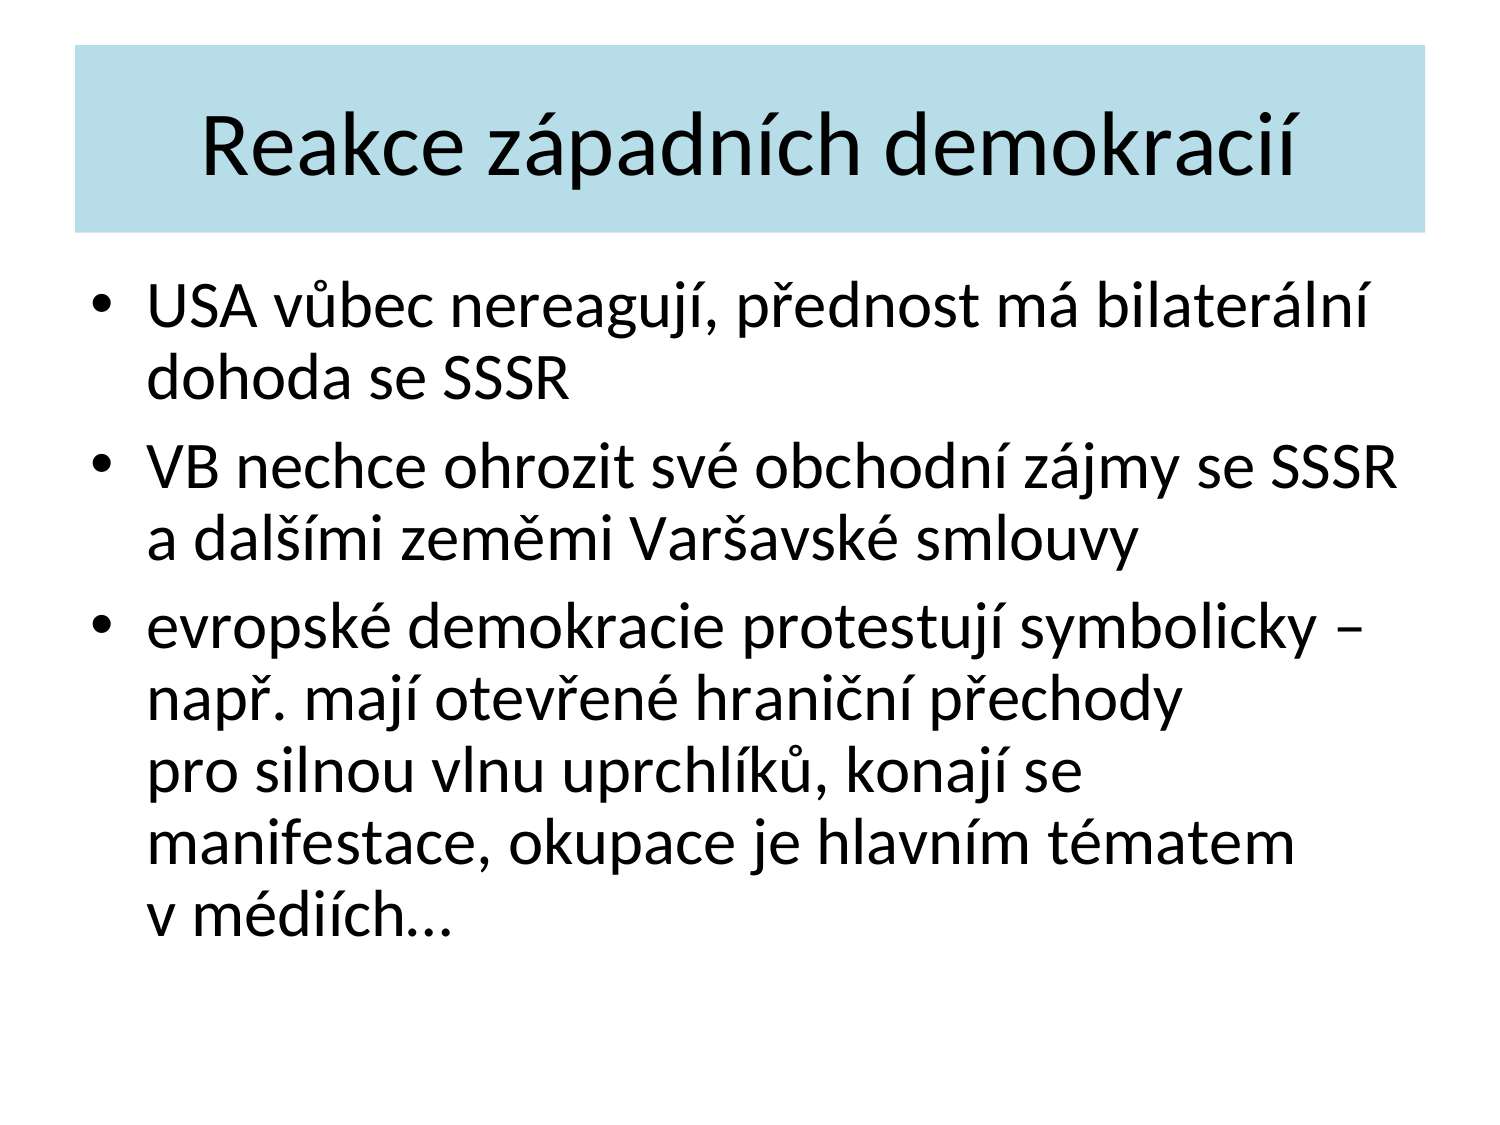

# Reakce západních demokracií
USA vůbec nereagují, přednost má bilaterální dohoda se SSSR
VB nechce ohrozit své obchodní zájmy se SSSR a dalšími zeměmi Varšavské smlouvy
evropské demokracie protestují symbolicky – např. mají otevřené hraniční přechody pro silnou vlnu uprchlíků, konají se manifestace, okupace je hlavním tématem v médiích…